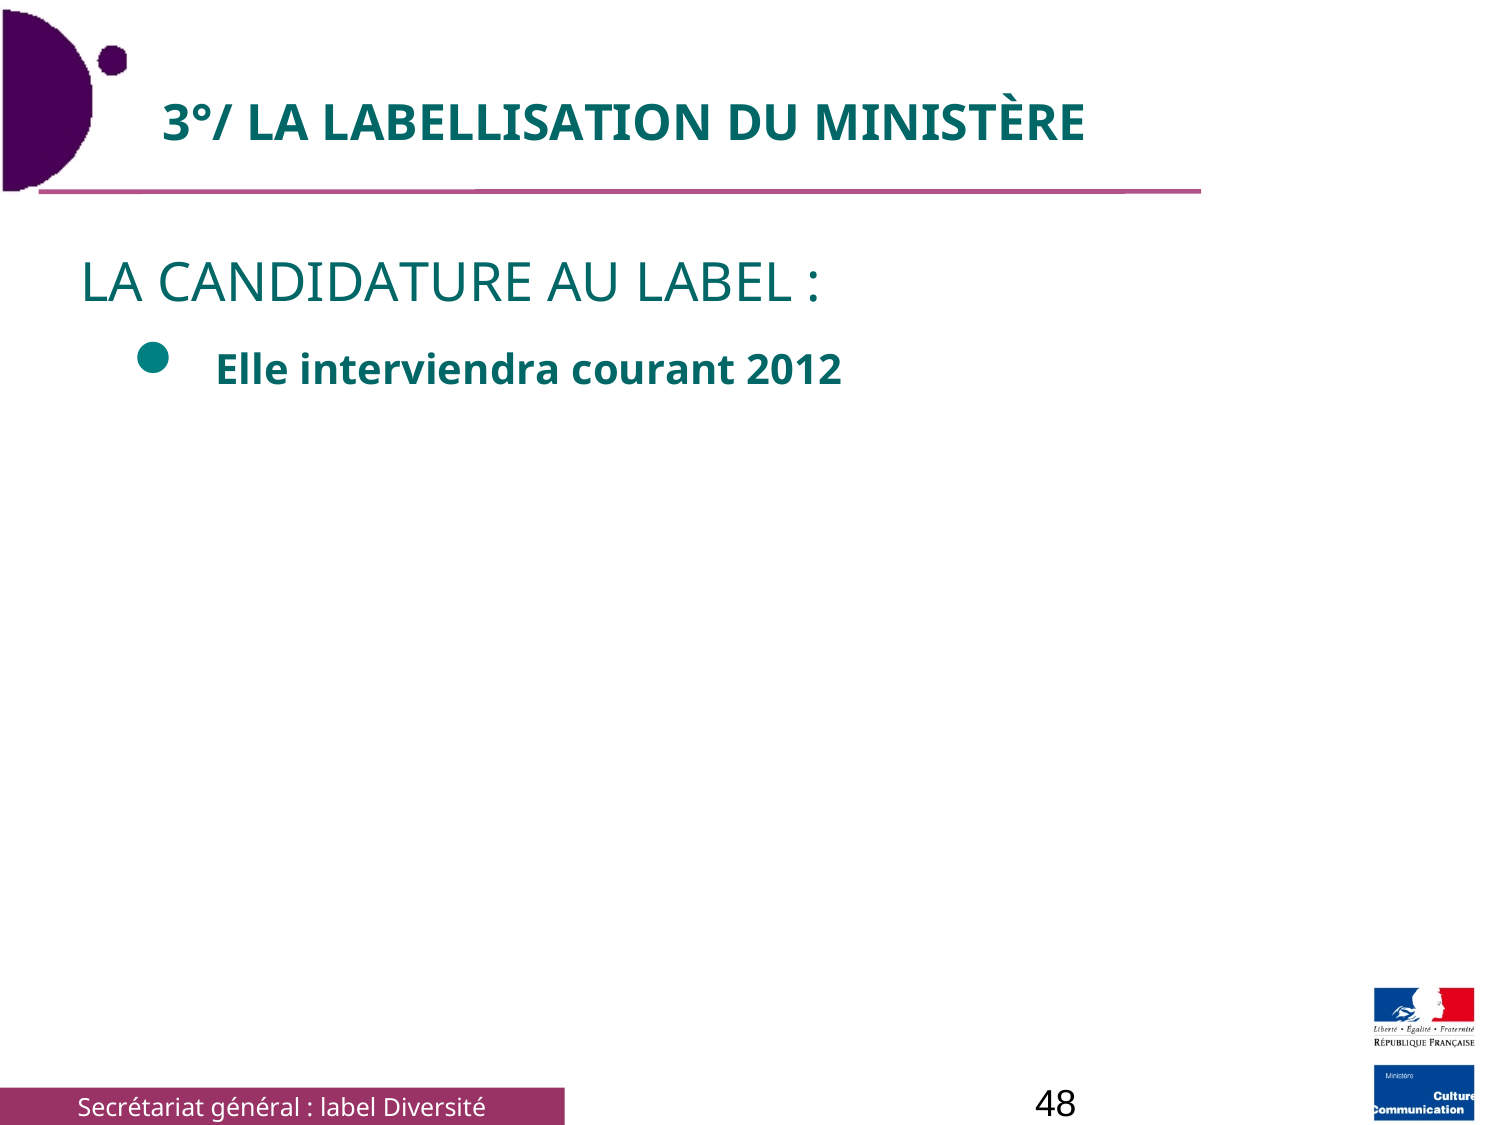

3°/ LA LABELLISATION DU MINISTÈRE
LA CANDIDATURE AU LABEL :
 Elle interviendra courant 2012